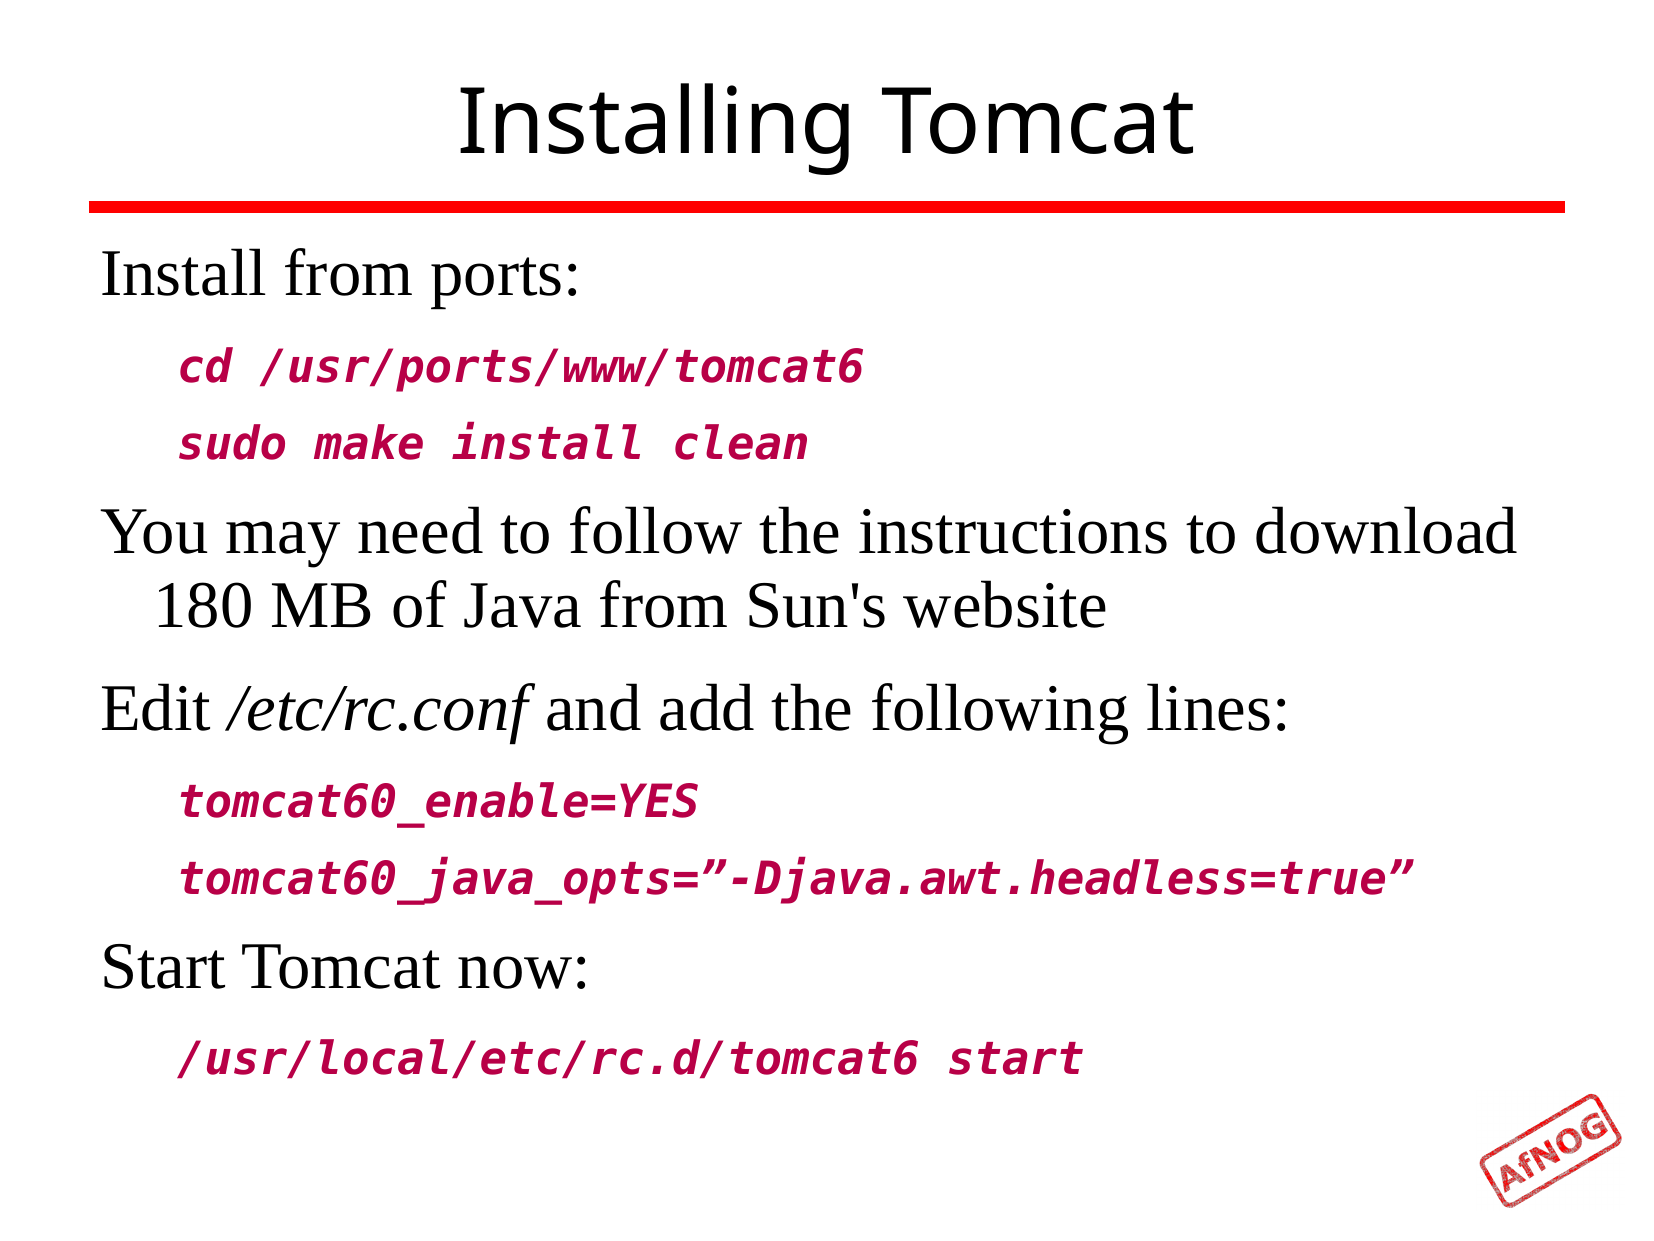

# Installing Tomcat
Install from ports:
cd /usr/ports/www/tomcat6
sudo make install clean
You may need to follow the instructions to download 180 MB of Java from Sun's website
Edit /etc/rc.conf and add the following lines:
tomcat60_enable=YES
tomcat60_java_opts=”-Djava.awt.headless=true”
Start Tomcat now:
/usr/local/etc/rc.d/tomcat6 start